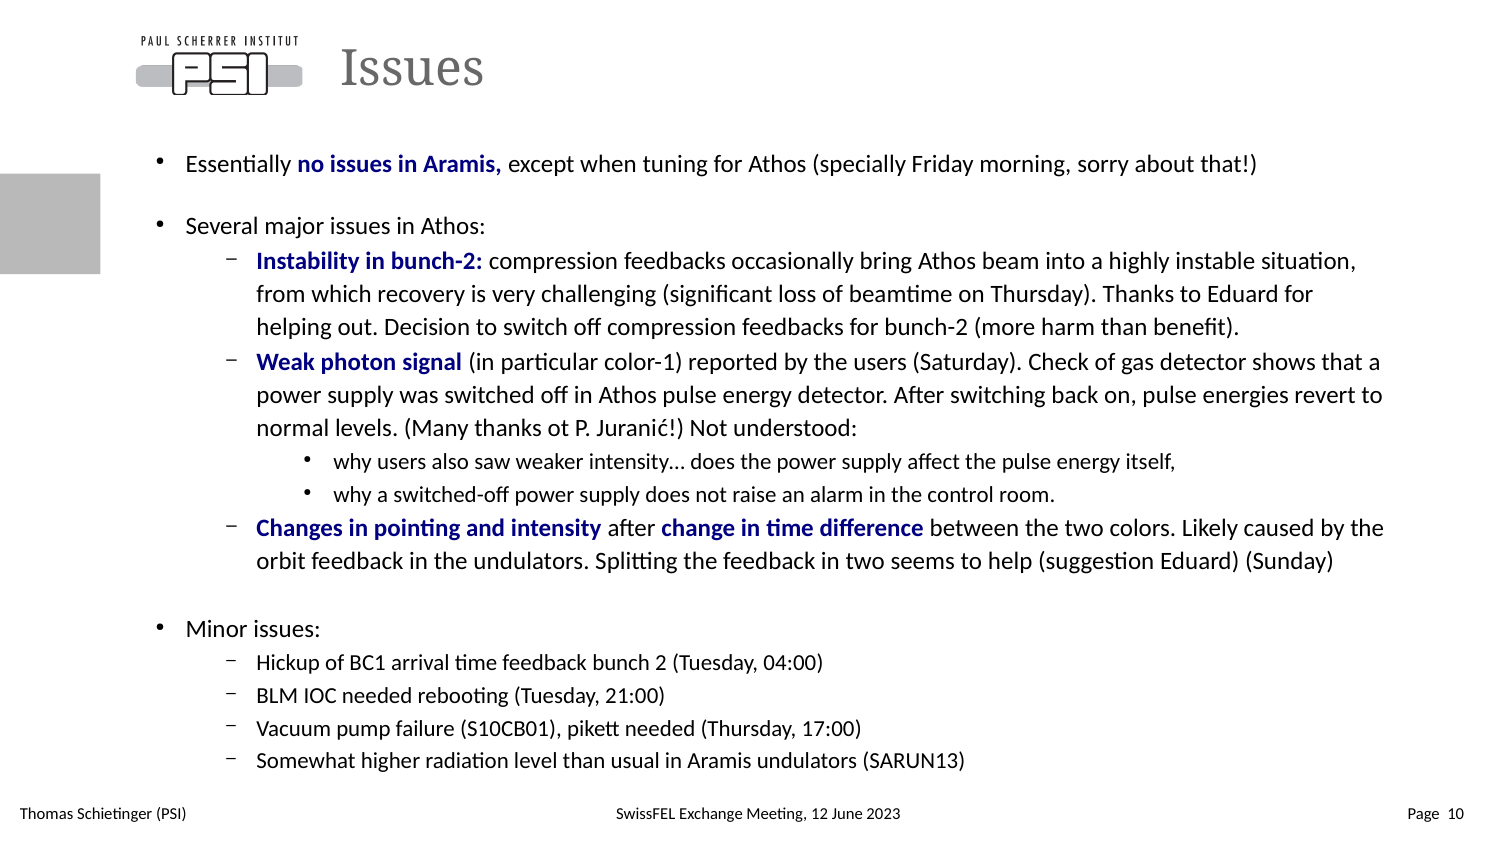

# Issues
Essentially no issues in Aramis, except when tuning for Athos (specially Friday morning, sorry about that!)
Several major issues in Athos:
Instability in bunch-2: compression feedbacks occasionally bring Athos beam into a highly instable situation, from which recovery is very challenging (significant loss of beamtime on Thursday). Thanks to Eduard for helping out. Decision to switch off compression feedbacks for bunch-2 (more harm than benefit).
Weak photon signal (in particular color-1) reported by the users (Saturday). Check of gas detector shows that a power supply was switched off in Athos pulse energy detector. After switching back on, pulse energies revert to normal levels. (Many thanks ot P. Juranić!) Not understood:
why users also saw weaker intensity… does the power supply affect the pulse energy itself,
why a switched-off power supply does not raise an alarm in the control room.
Changes in pointing and intensity after change in time difference between the two colors. Likely caused by the orbit feedback in the undulators. Splitting the feedback in two seems to help (suggestion Eduard) (Sunday)
Minor issues:
Hickup of BC1 arrival time feedback bunch 2 (Tuesday, 04:00)
BLM IOC needed rebooting (Tuesday, 21:00)
Vacuum pump failure (S10CB01), pikett needed (Thursday, 17:00)
Somewhat higher radiation level than usual in Aramis undulators (SARUN13)